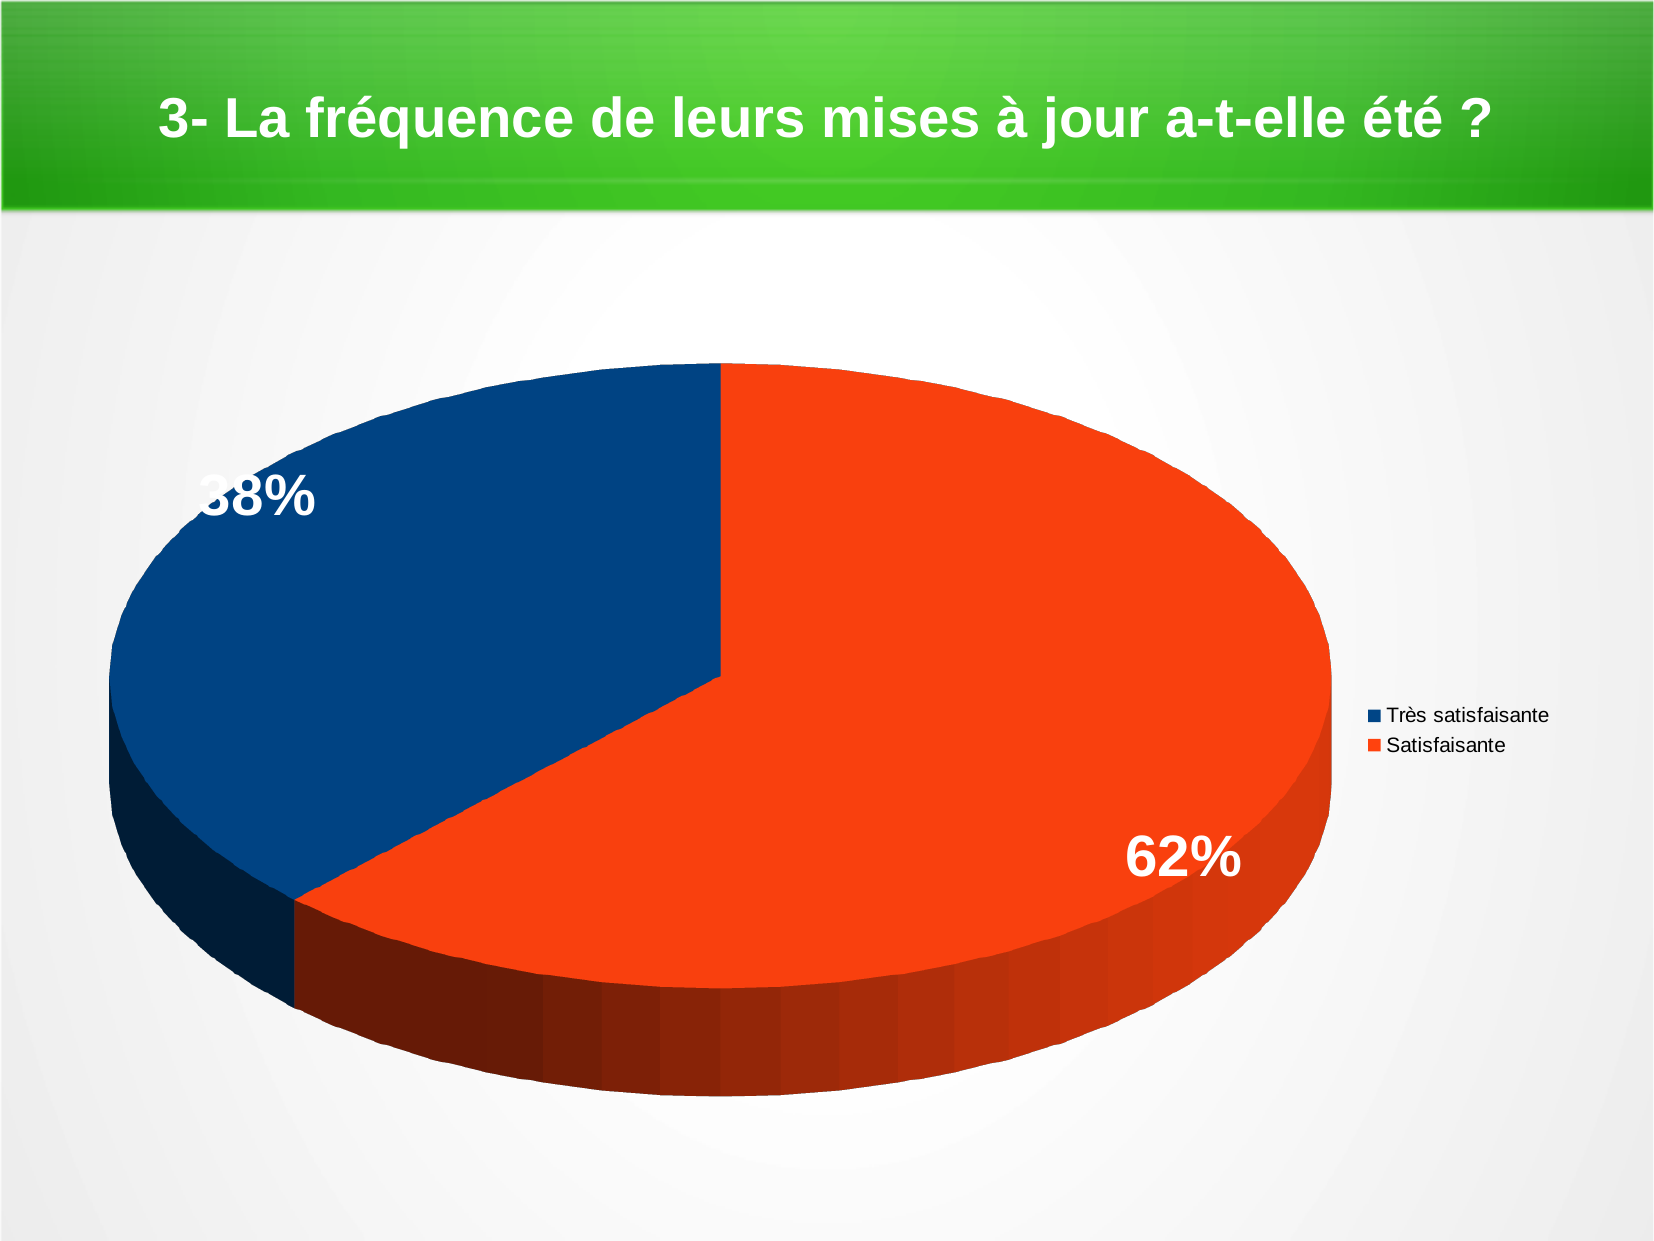

# 3- La fréquence de leurs mises à jour a-t-elle été ?
[unsupported chart]